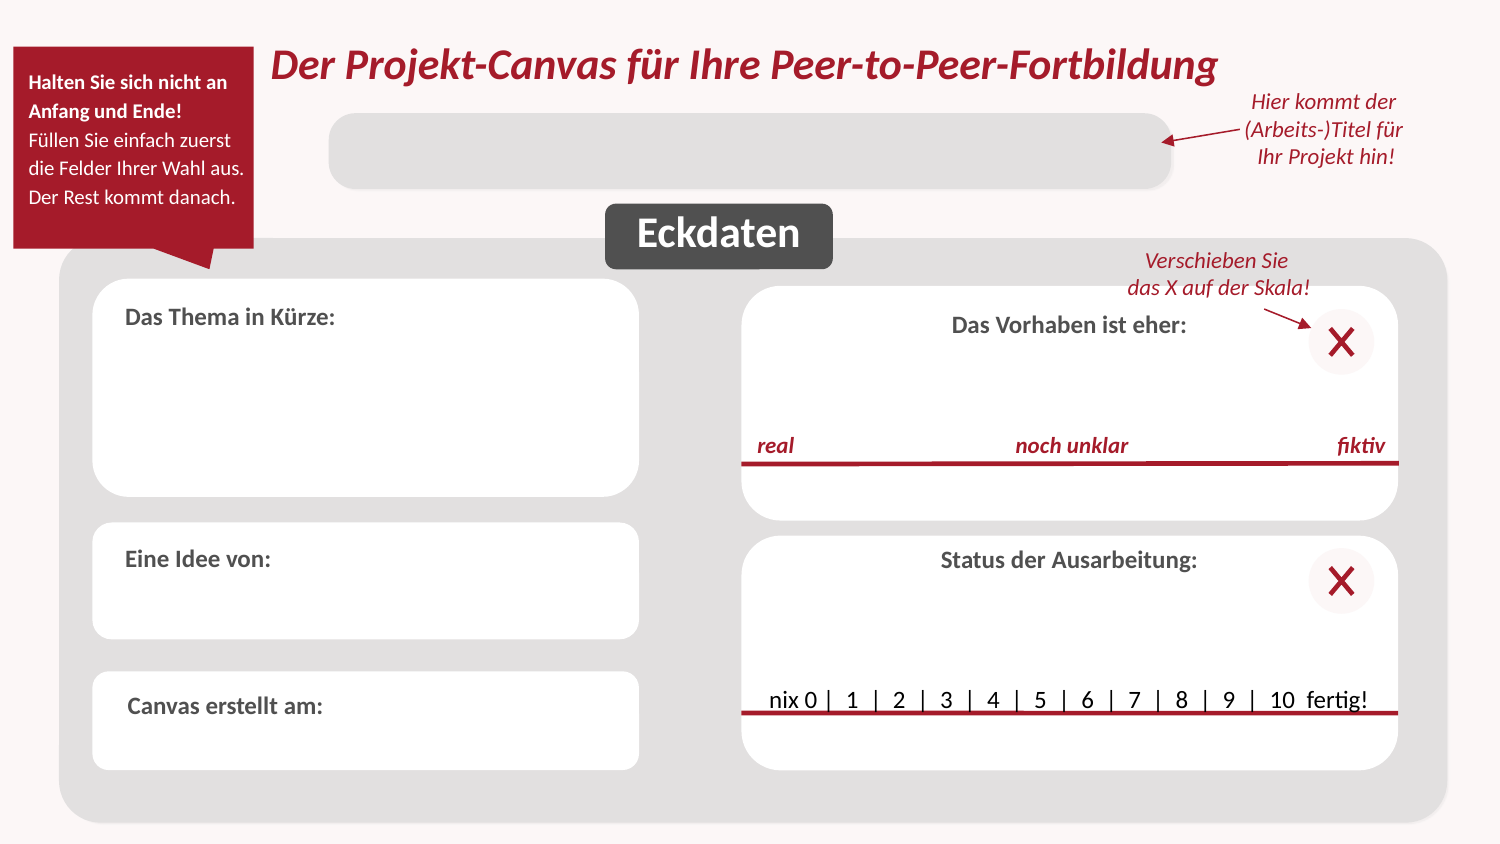

Der Projekt-Canvas für Ihre Peer-to-Peer-Fortbildung
Halten Sie sich nicht an Anfang und Ende!
Füllen Sie einfach zuerst die Felder Ihrer Wahl aus. Der Rest kommt danach.
Hier kommt der
(Arbeits-)Titel für
Ihr Projekt hin!
Eckdaten
Verschieben Sie
das X auf der Skala!
Das Thema in Kürze:
Das Vorhaben ist eher:
real
noch unklar
fiktiv
Eine Idee von:
Status der Ausarbeitung:
nix 0 | 1 | 2 | 3 | 4 | 5 | 6 | 7 | 8 | 9 | 10 fertig!
Canvas erstellt am: